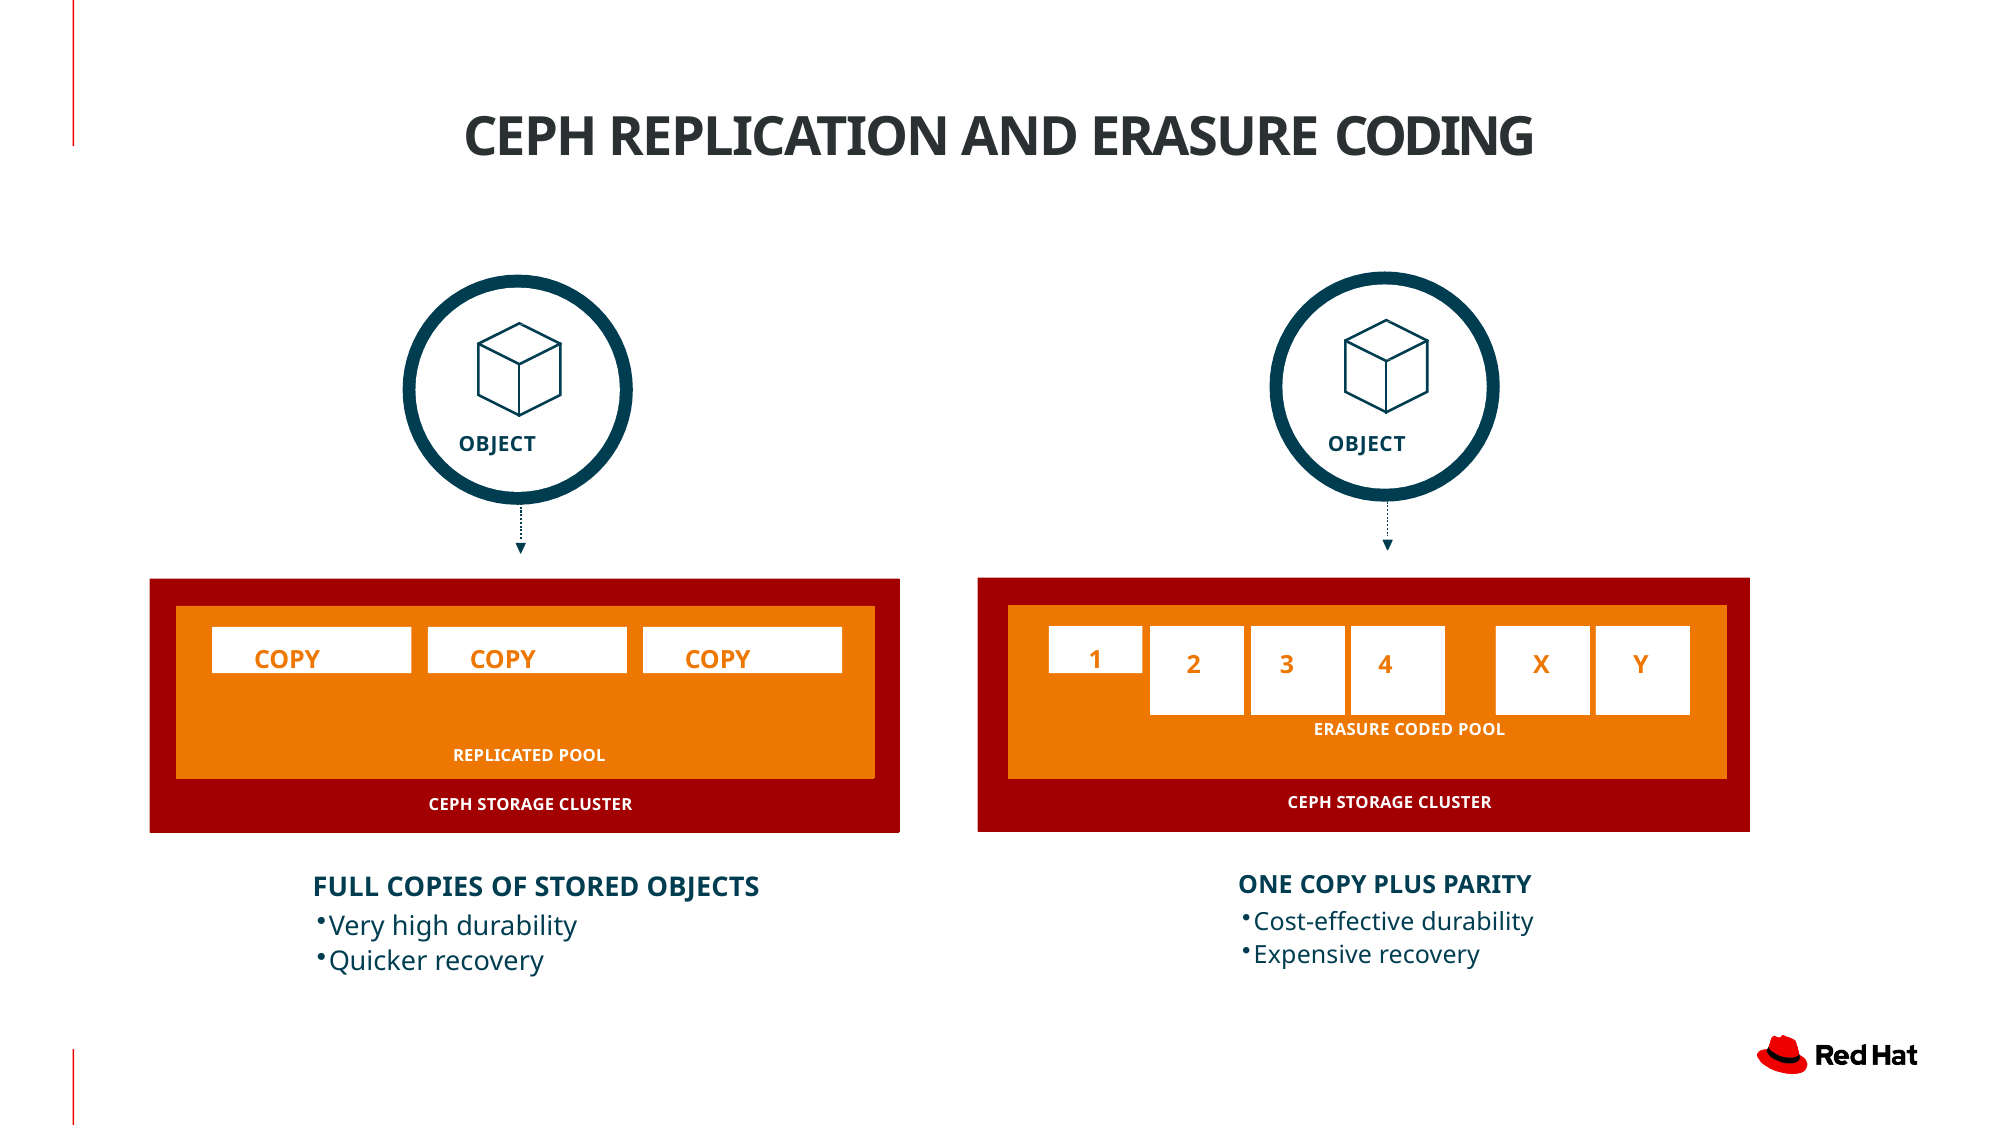

# Ceph Replication and ERASURE CODING
OBJECT
OBJECT
1
COPY
COPY
COPY
3	4
ERASURE CODED POOL
2
X
Y
REPLICATED POOL
CEPH STORAGE CLUSTER
CEPH STORAGE CLUSTER
ONE COPY PLUS PARITY
Cost-effective durability
Expensive recovery
FULL COPIES OF STORED OBJECTS
Very high durability
Quicker recovery